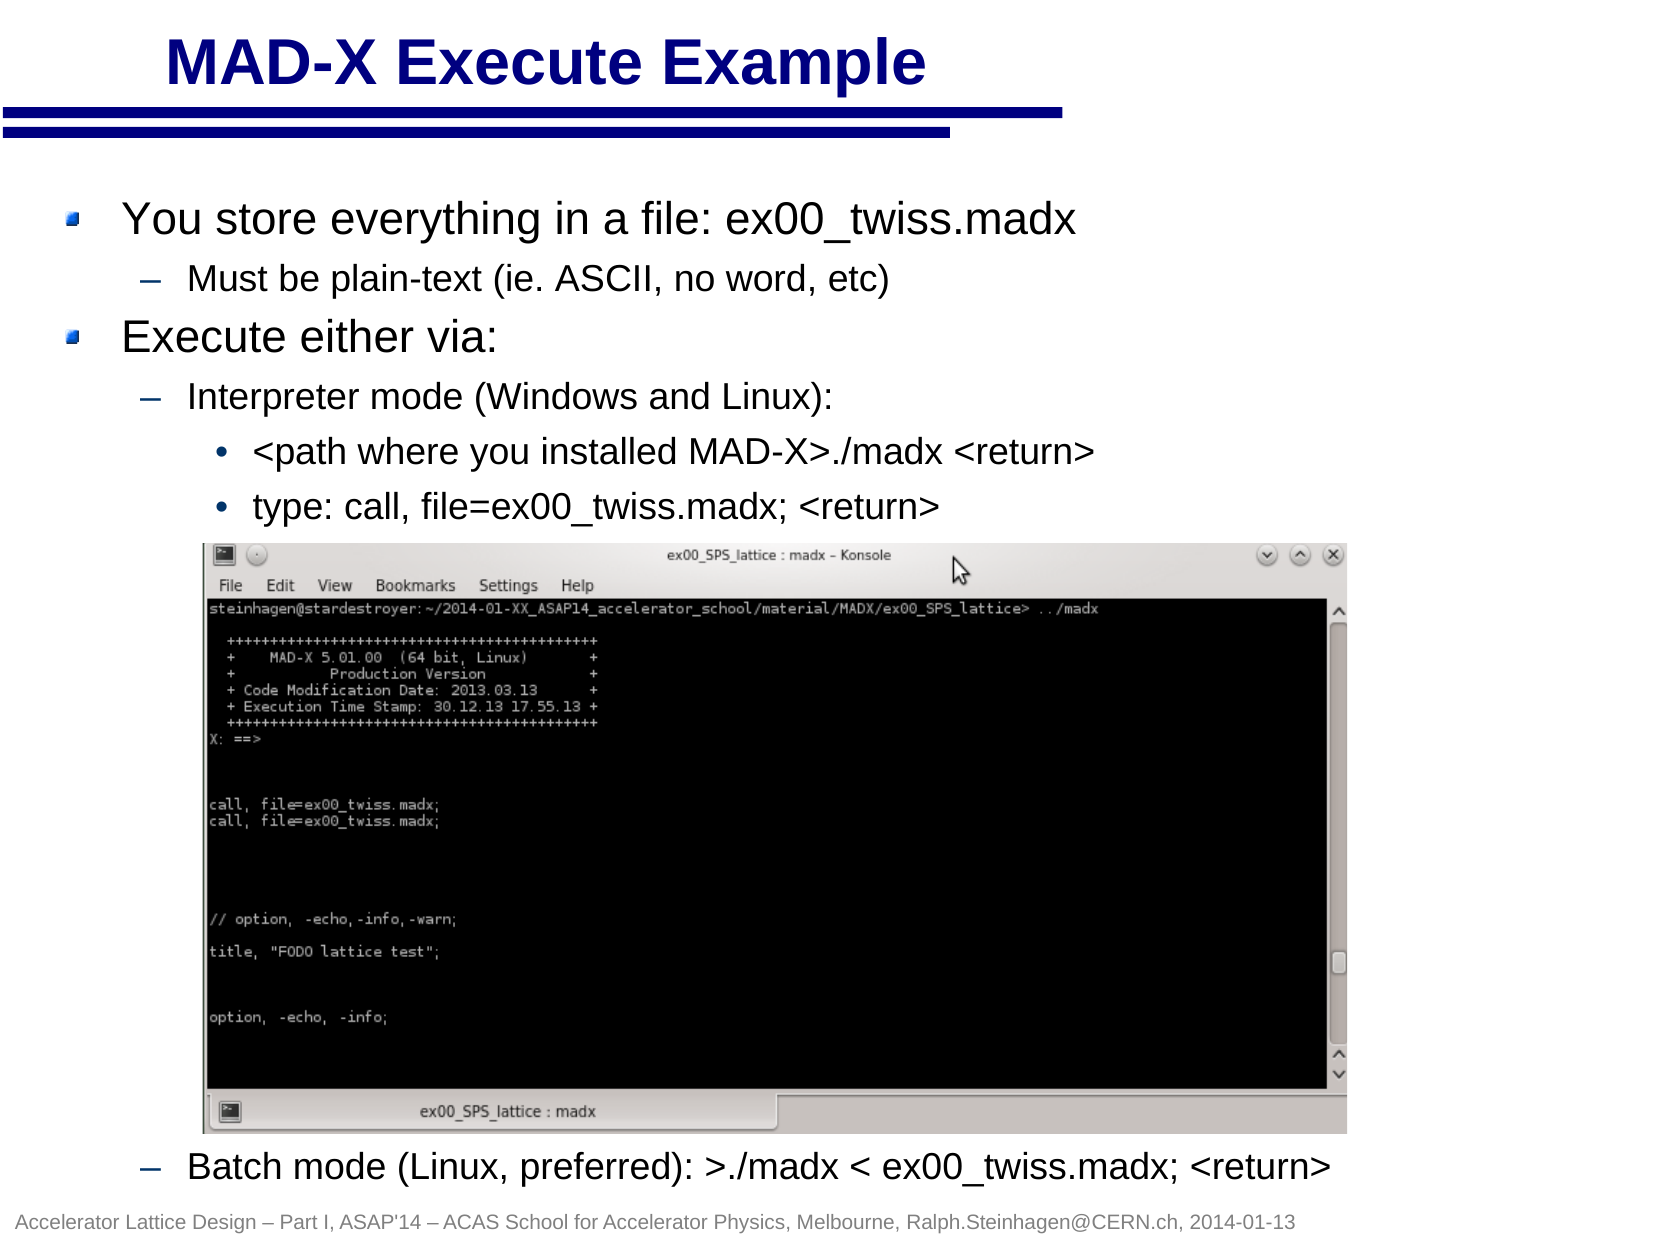

# MAD-X Execute Example
You store everything in a file: ex00_twiss.madx
Must be plain-text (ie. ASCII, no word, etc)
Execute either via:
Interpreter mode (Windows and Linux):
<path where you installed MAD-X>./madx <return>
type: call, file=ex00_twiss.madx; <return>
Batch mode (Linux, preferred): >./madx < ex00_twiss.madx; <return>